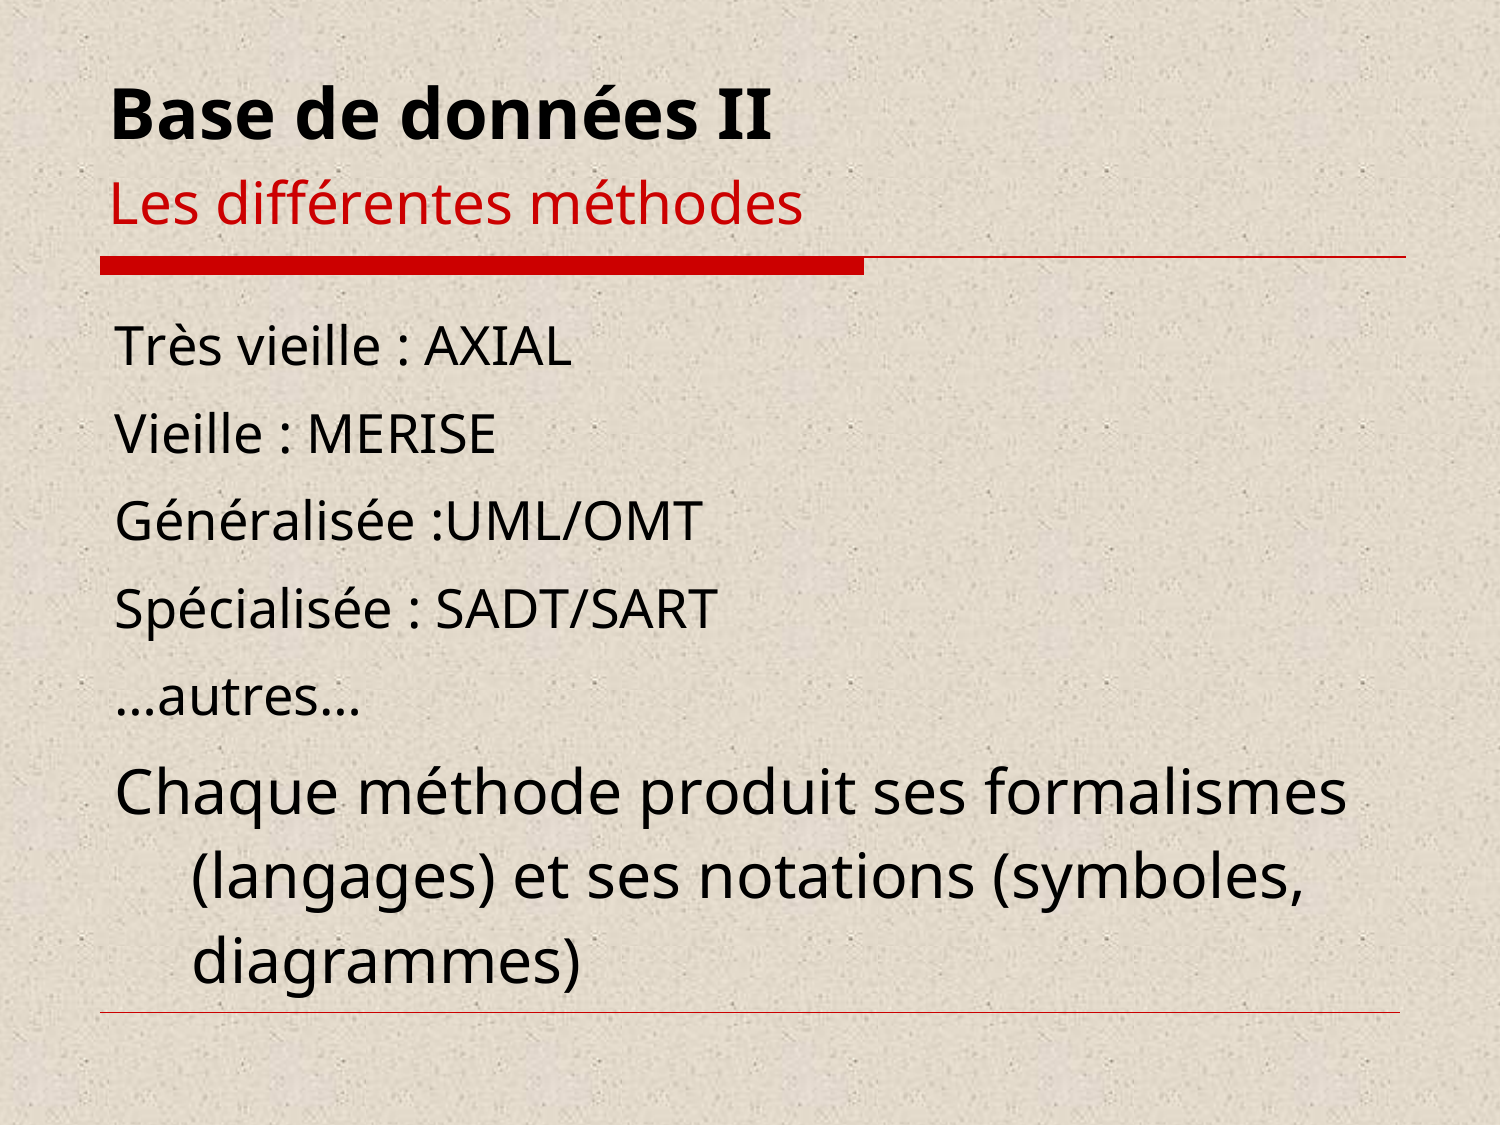

Base de données II
Les différentes méthodes
# Très vieille : AXIAL
Vieille : MERISE
Généralisée :UML/OMT
Spécialisée : SADT/SART
…autres…
Chaque méthode produit ses formalismes (langages) et ses notations (symboles, diagrammes)